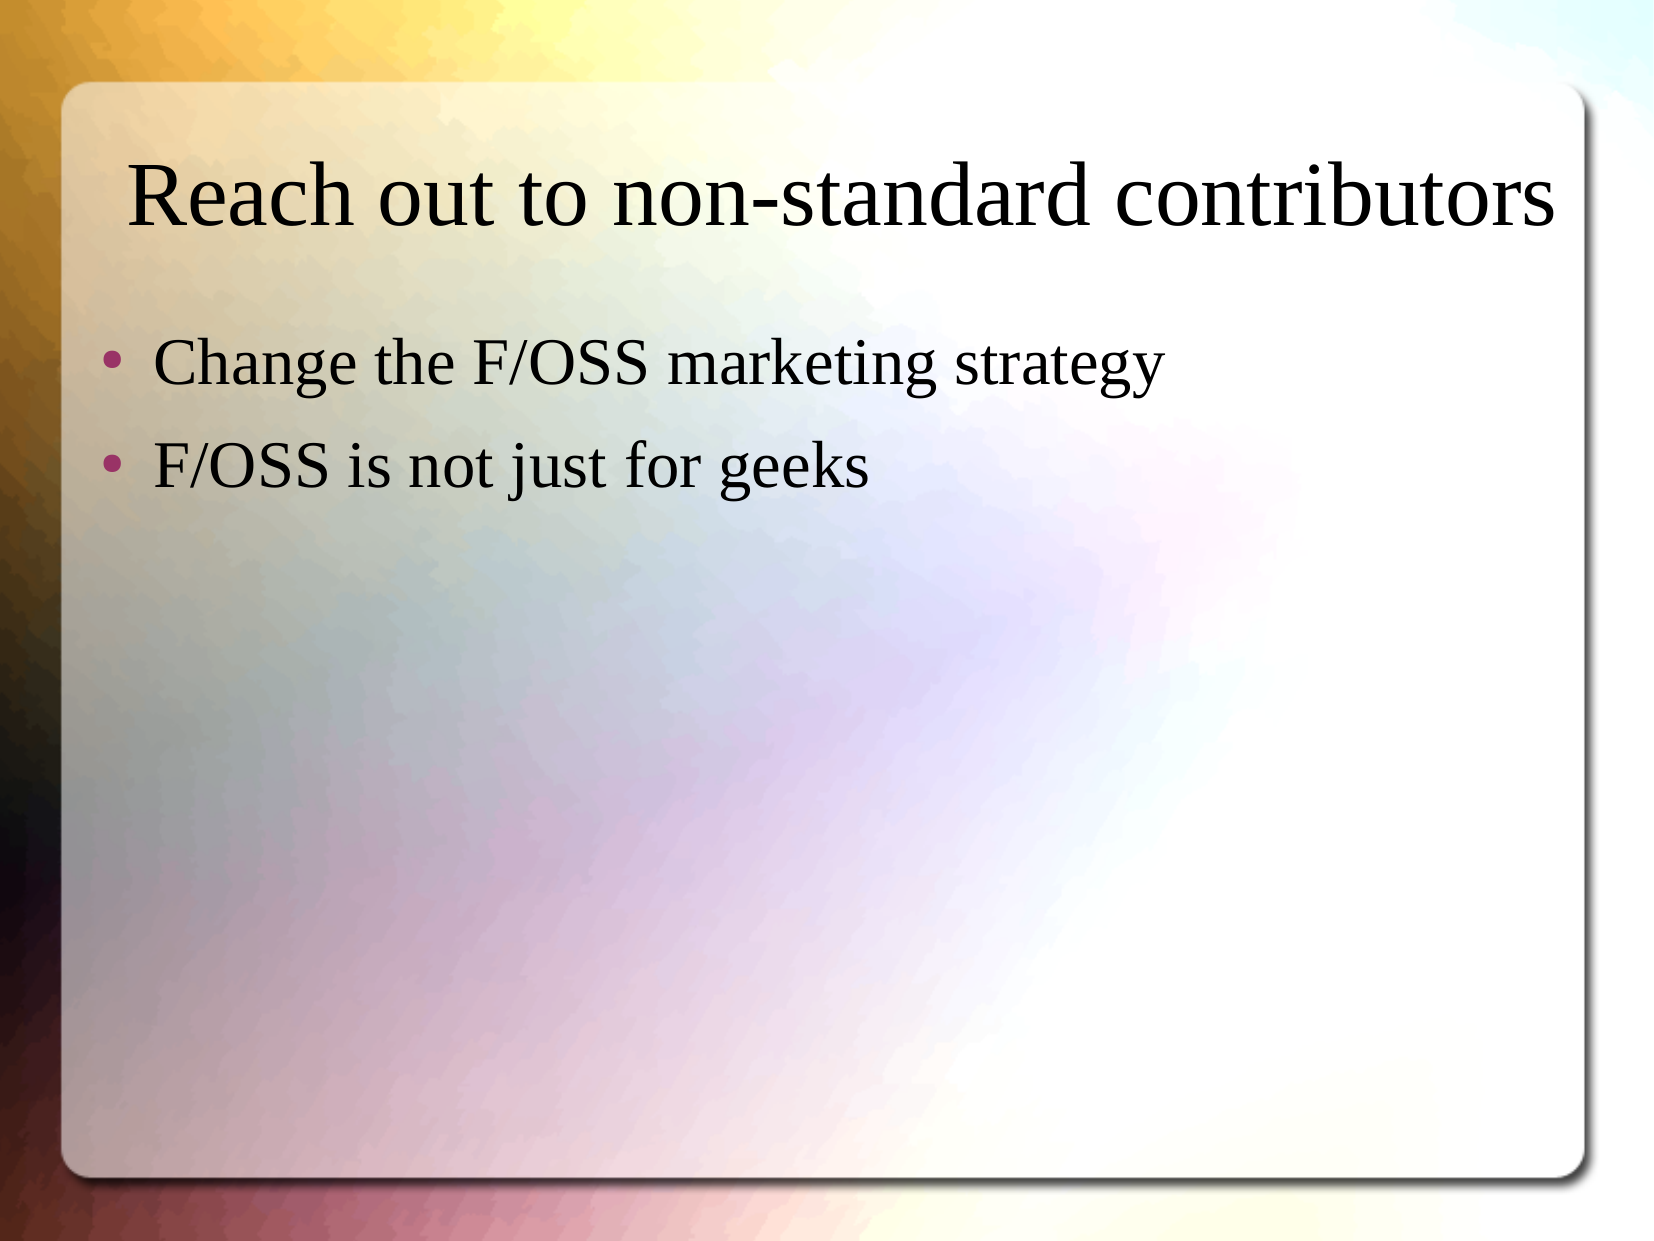

# Reach out to non-standard contributors
Change the F/OSS marketing strategy
F/OSS is not just for geeks